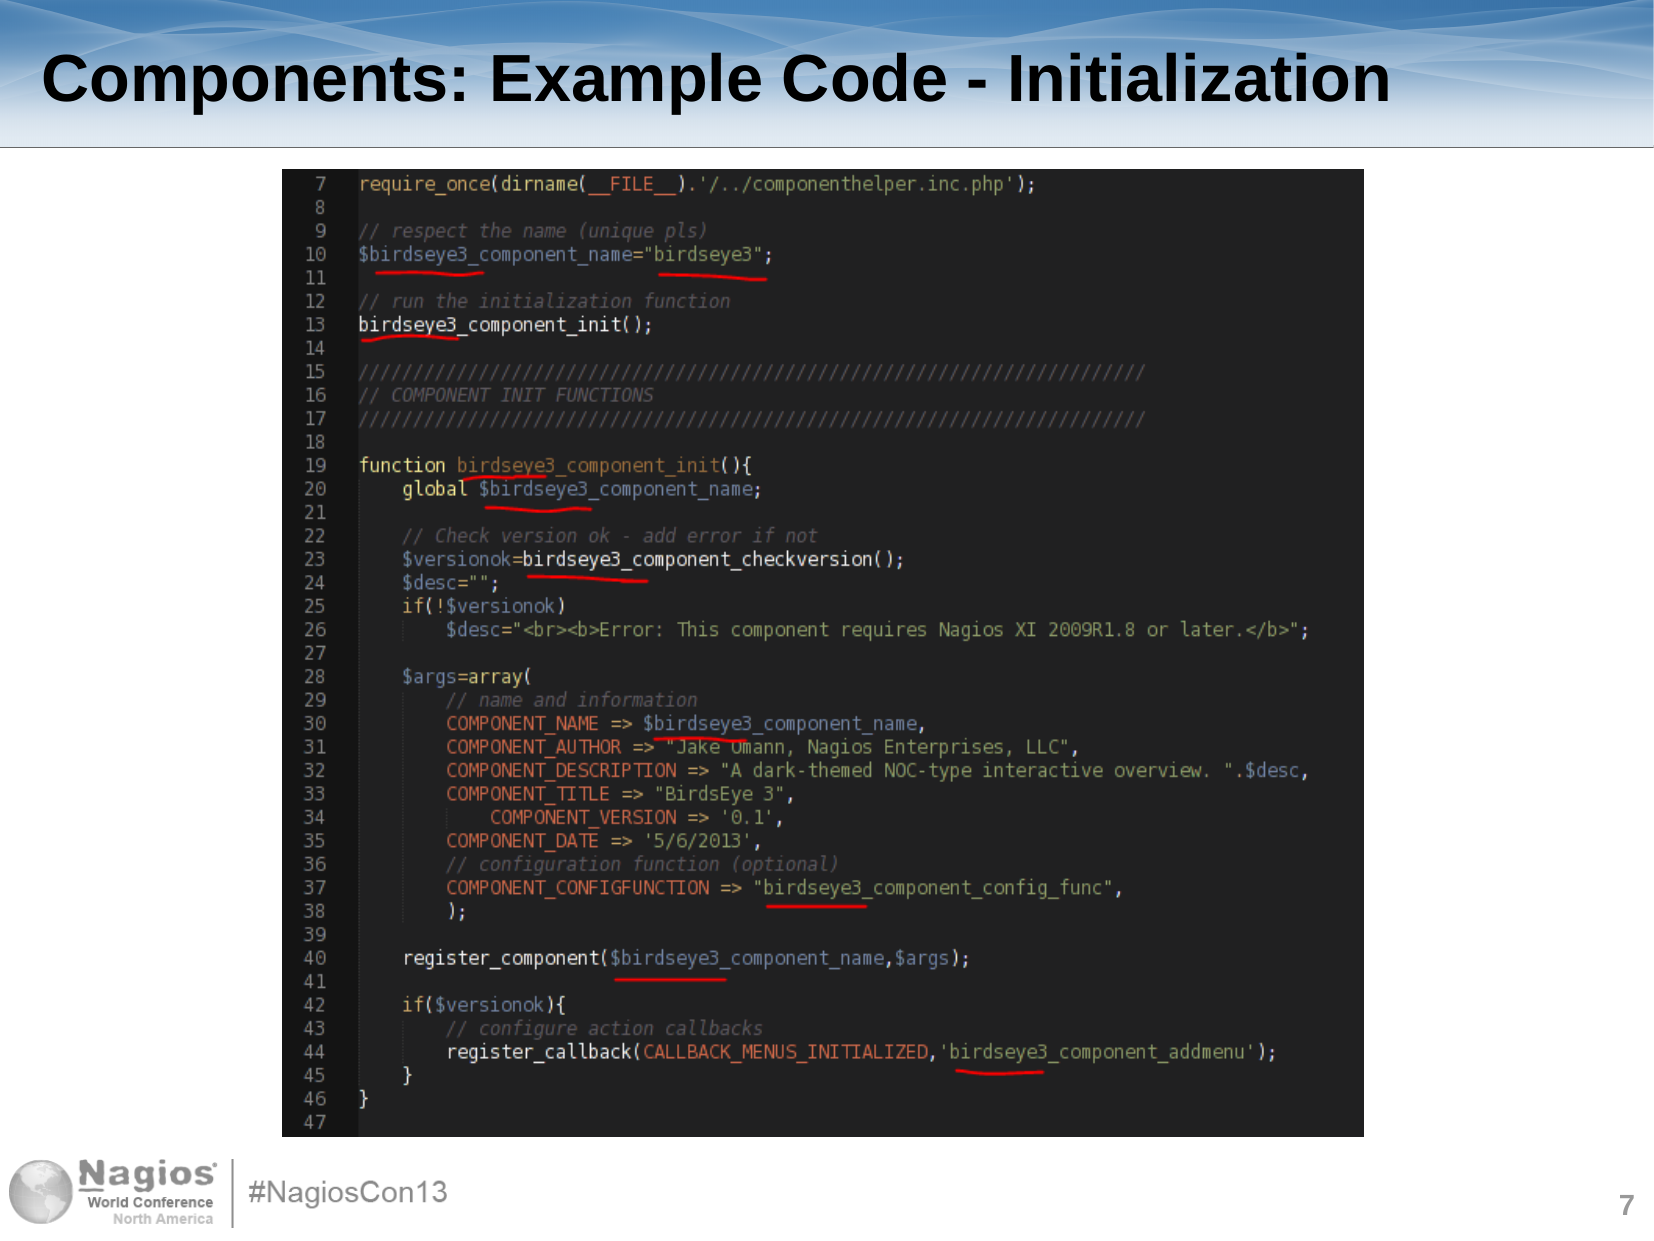

# Components: Example Code - Initialization
7